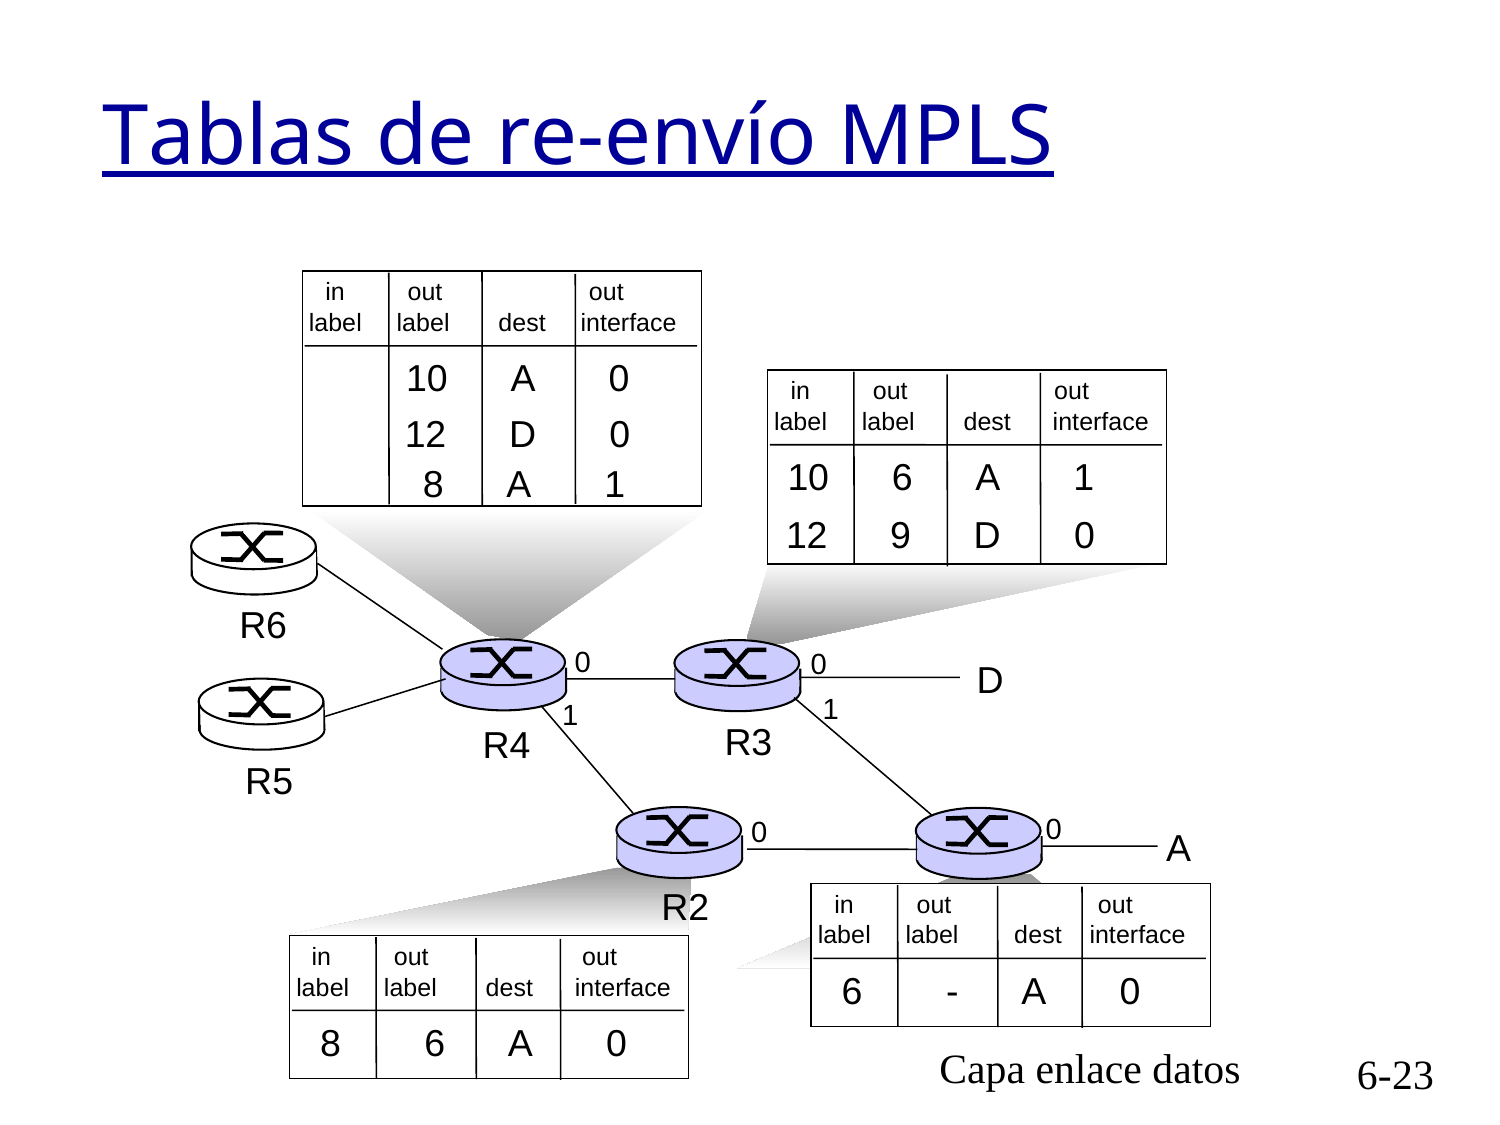

# Tablas de re-envío MPLS
 in out out
label label dest interface
 10 A 0
 in out out
label label dest interface
10 6 A 1
12 9 D 0
 12 D 0
 8 A 1
R6
0
0
D
1
1
R3
R4
R5
0
0
A
R2
 in out out
label label dest interface
 6 - A 0
R1
 in out out
label label dest interface
 8 6 A 0
23